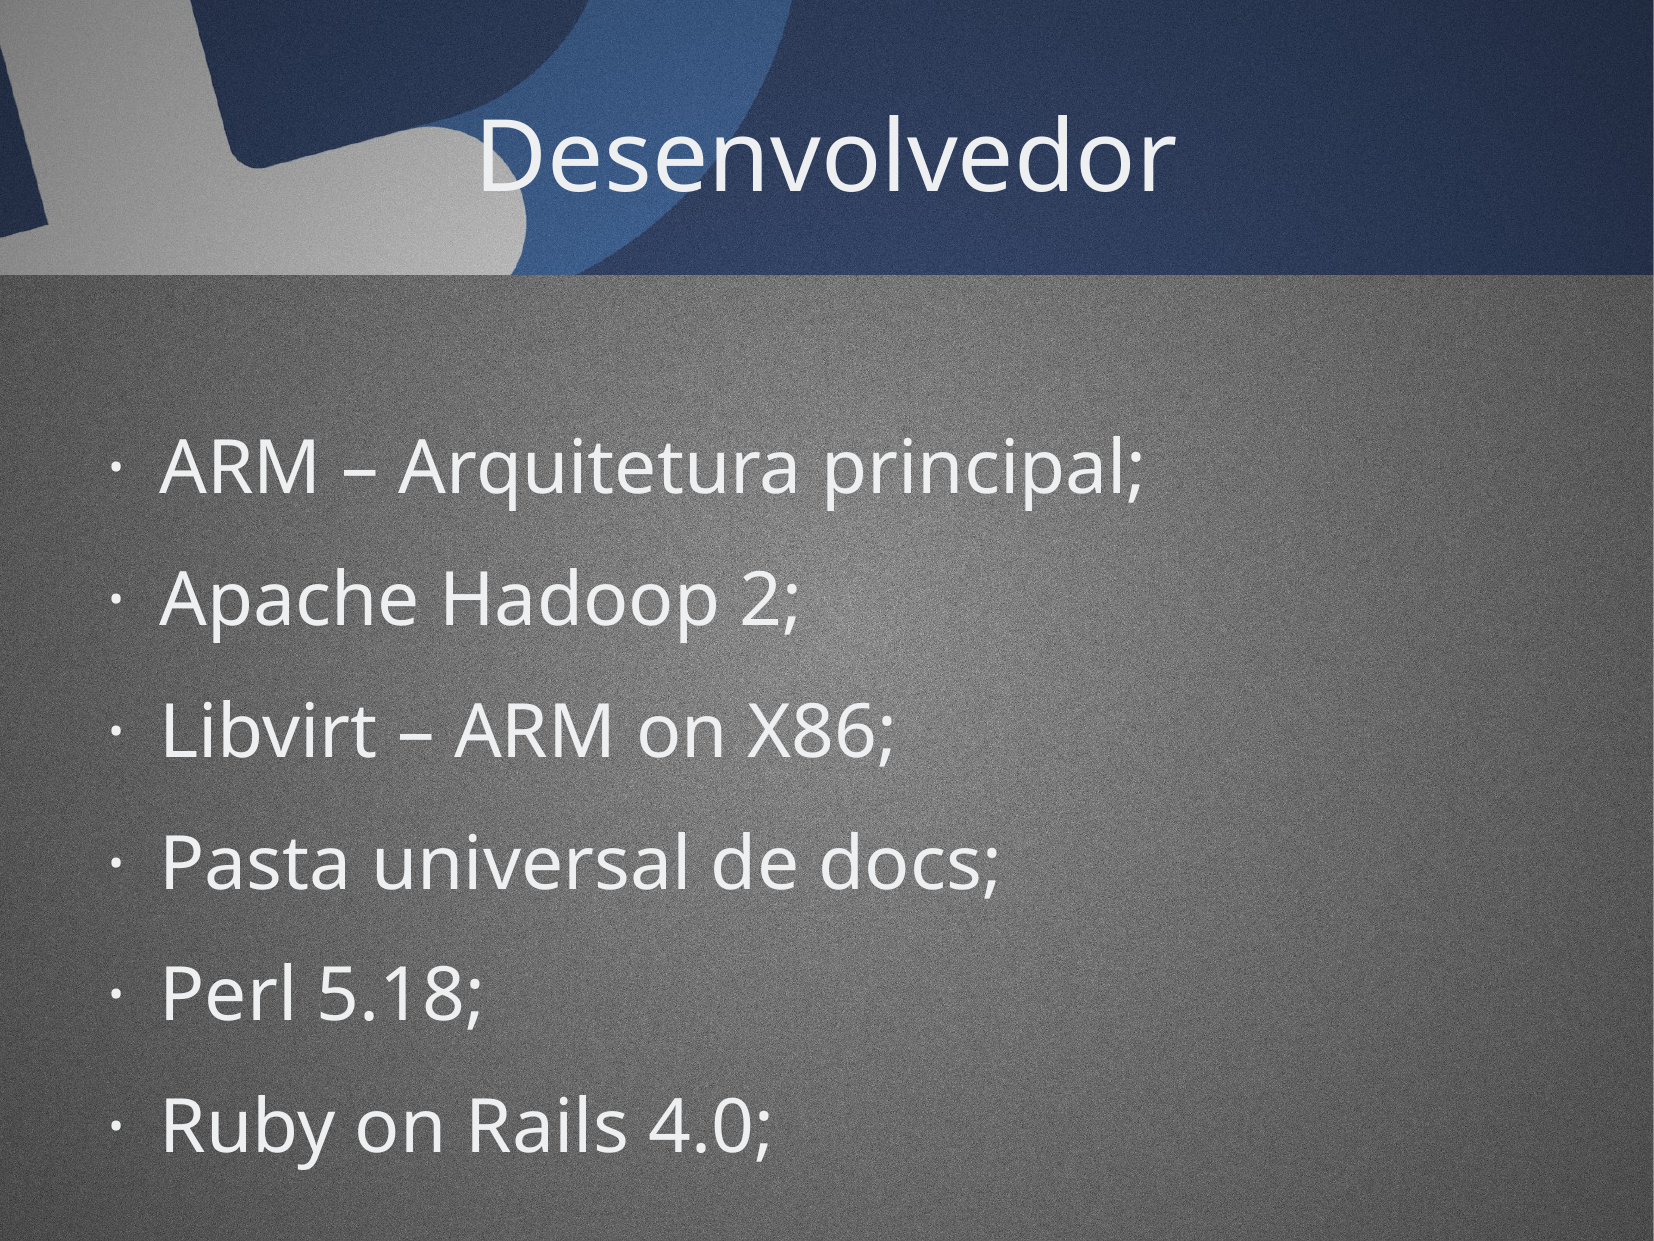

# Desenvolvedor
ARM – Arquitetura principal;
Apache Hadoop 2;
Libvirt – ARM on X86;
Pasta universal de docs;
Perl 5.18;
Ruby on Rails 4.0;